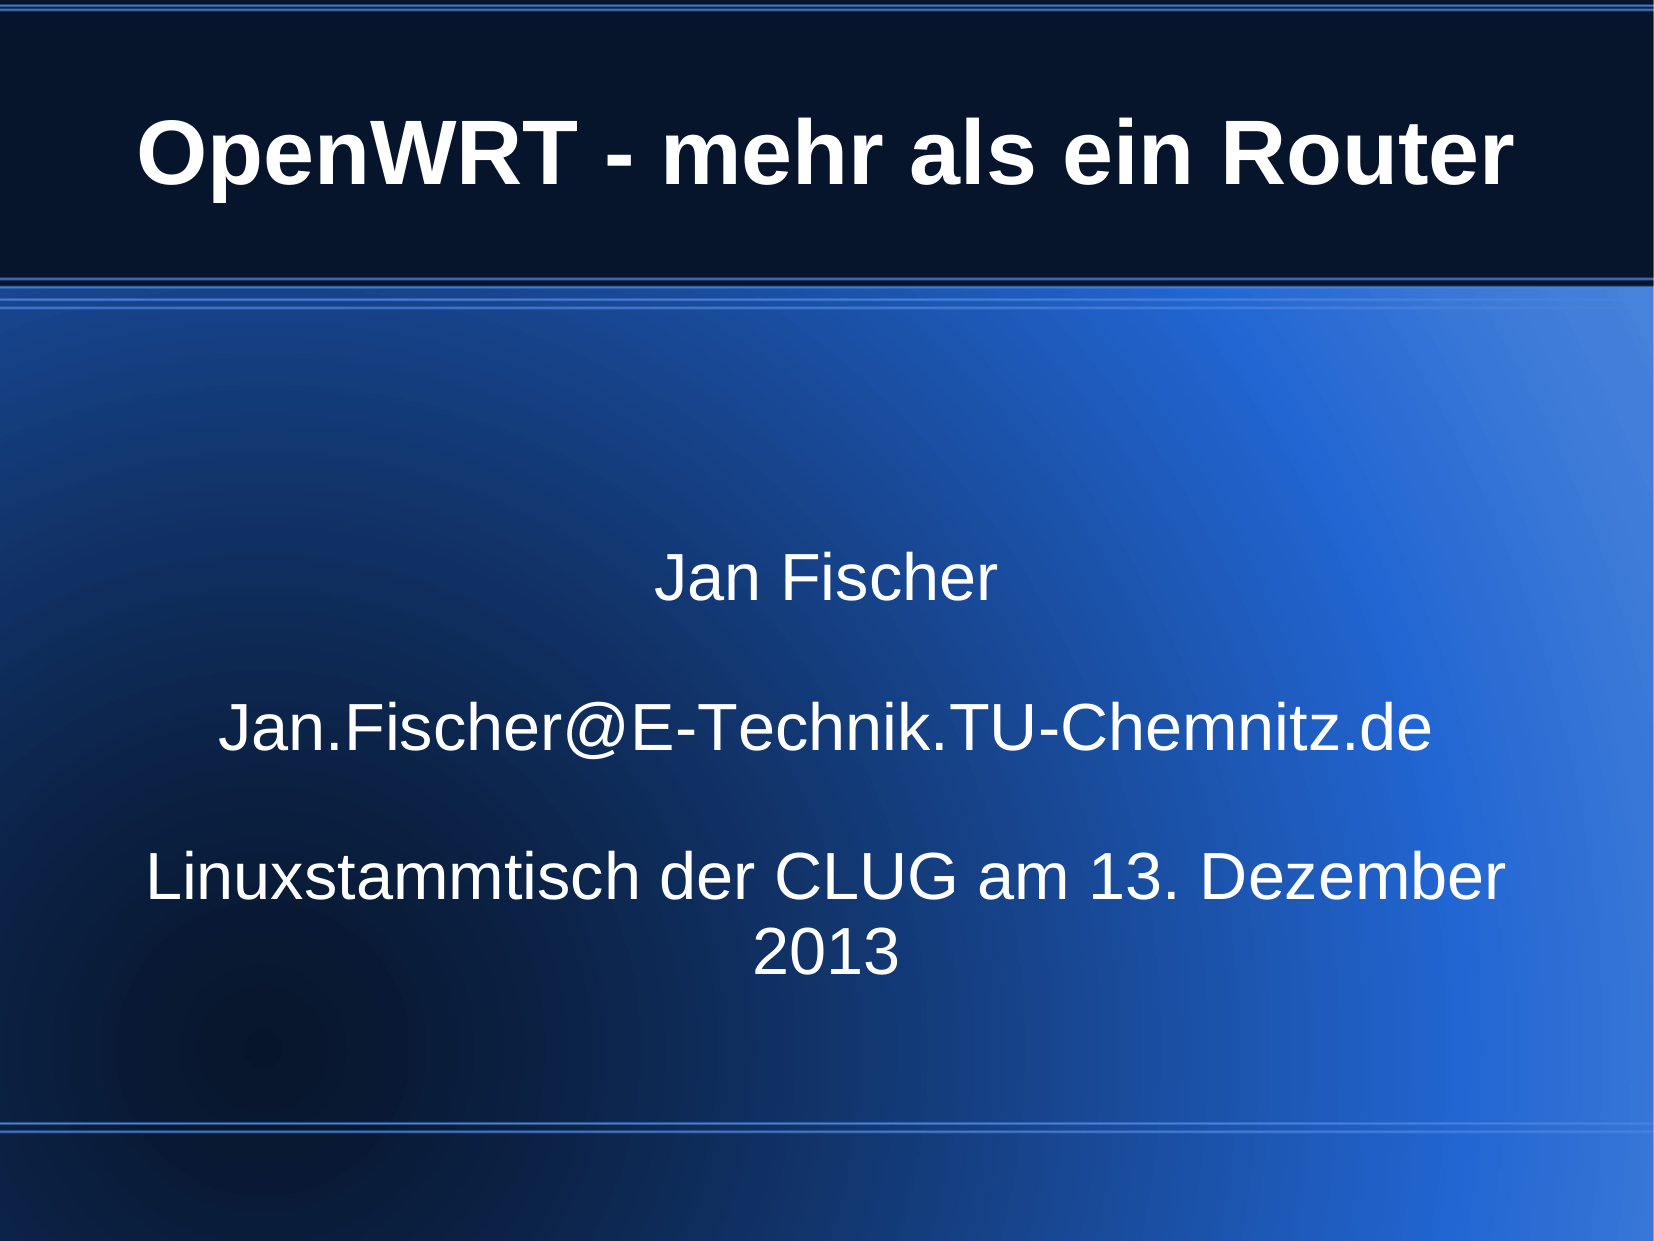

# OpenWRT - mehr als ein Router
Jan Fischer
Jan.Fischer@E-Technik.TU-Chemnitz.de
Linuxstammtisch der CLUG am 13. Dezember 2013